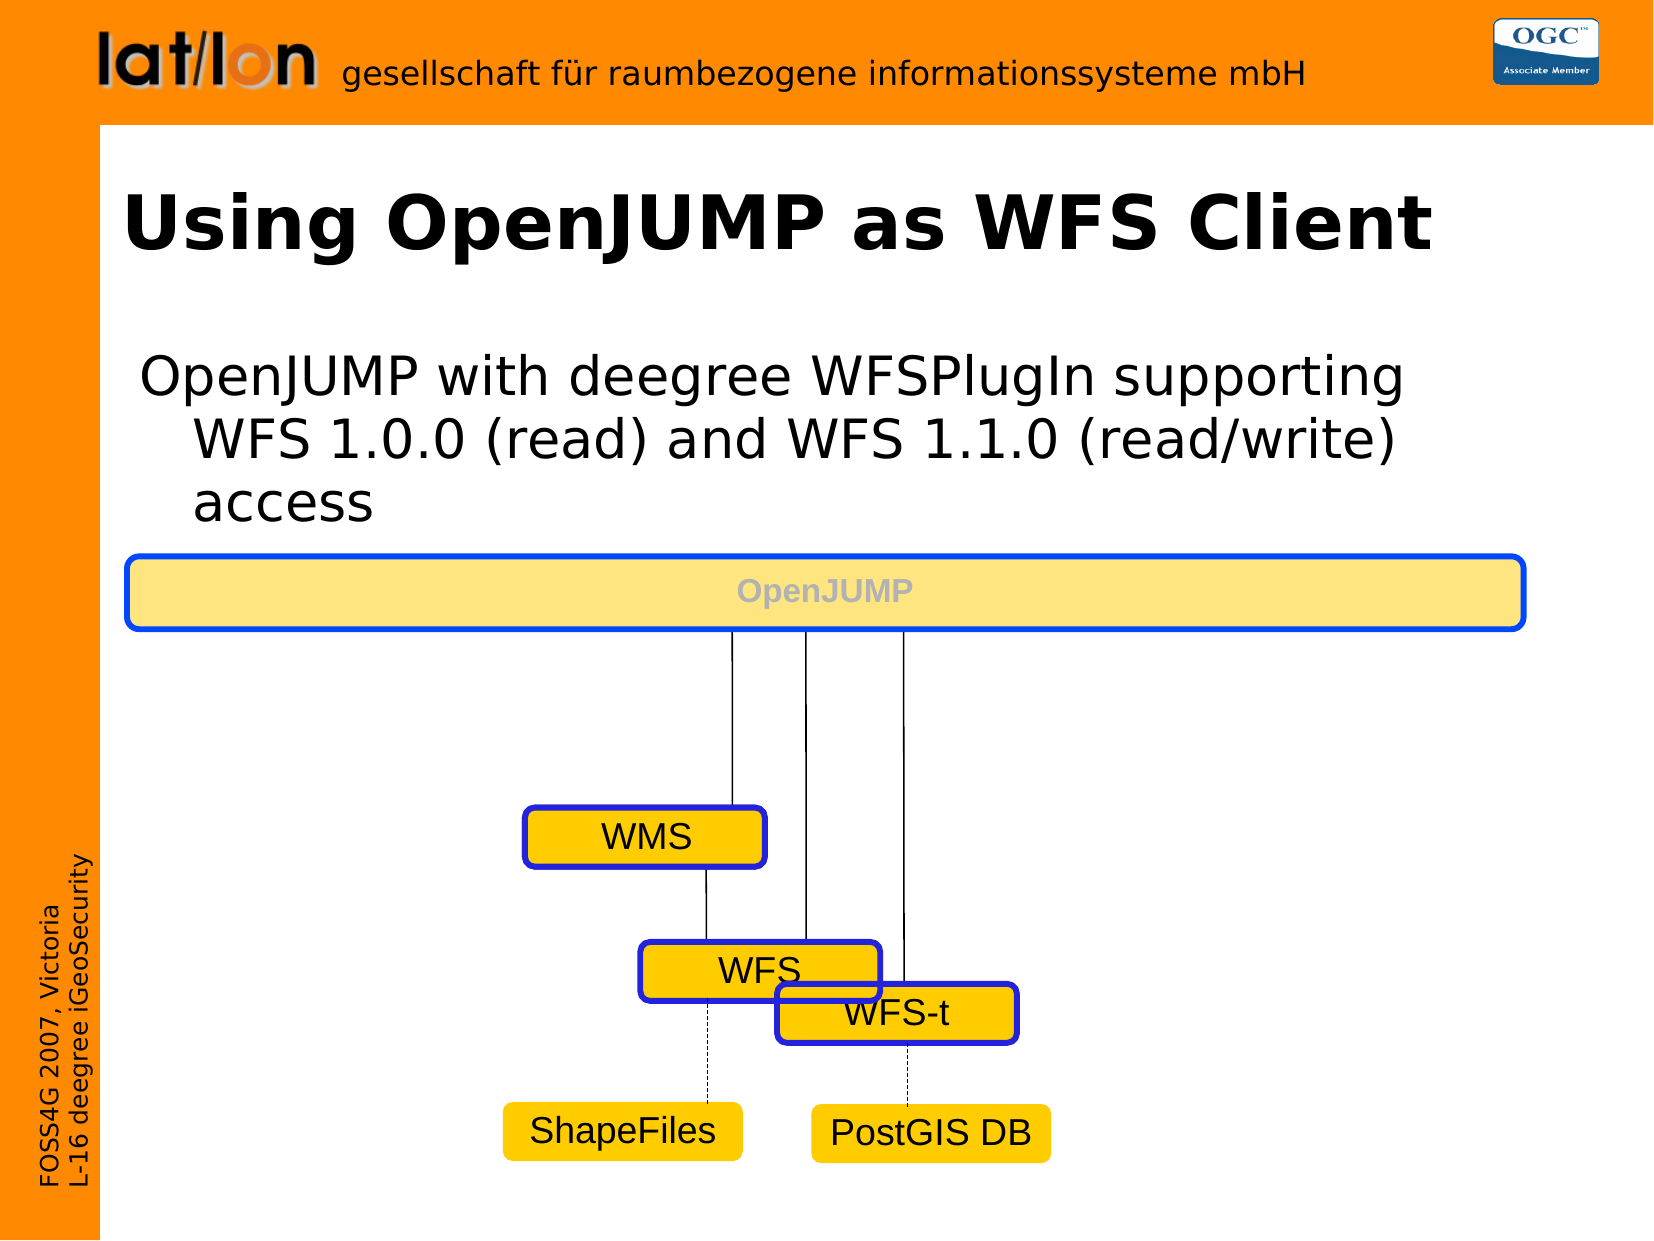

# Using OpenJUMP as WFS Client
OpenJUMP with deegree WFSPlugIn supporting WFS 1.0.0 (read) and WFS 1.1.0 (read/write) access
OpenJUMP
WMS
WMS
WFS
WFS-t
ShapeFiles
PostGIS DB